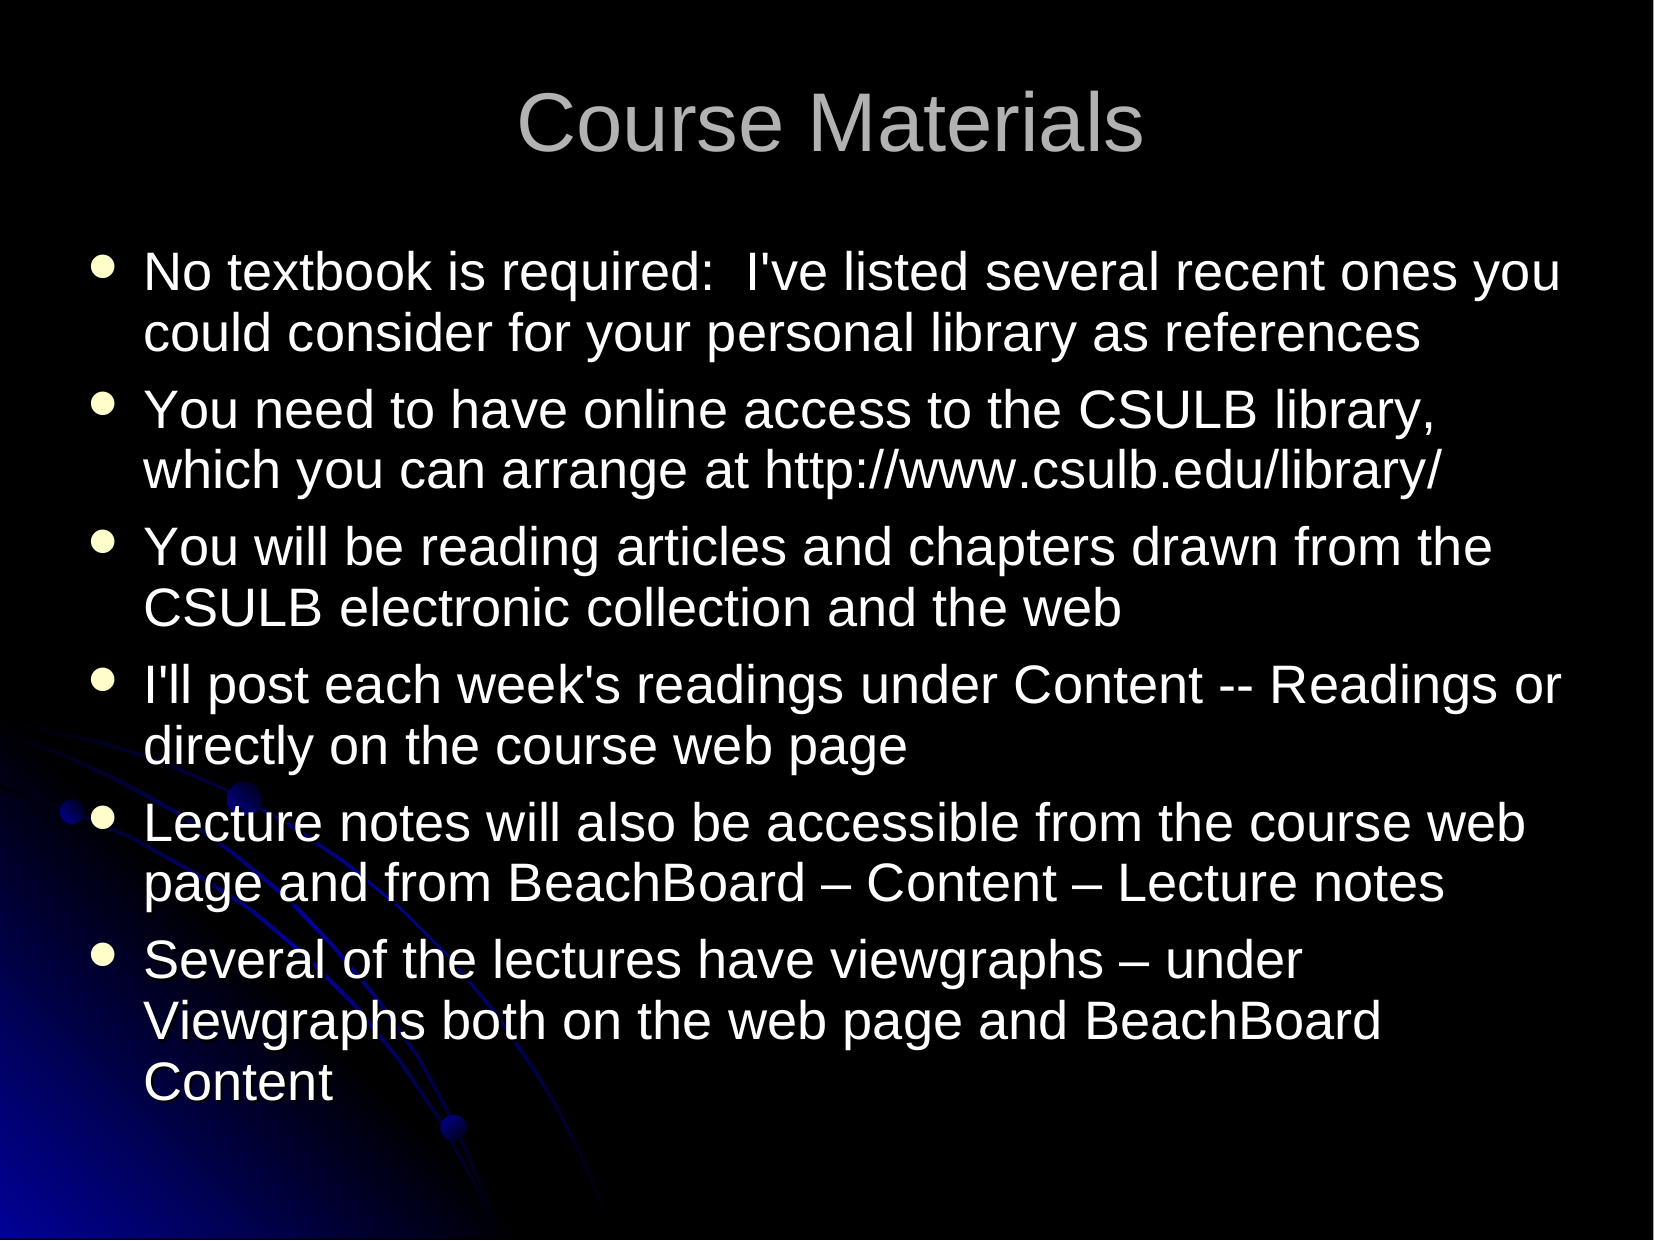

# Course Materials
No textbook is required: I've listed several recent ones you could consider for your personal library as references
You need to have online access to the CSULB library, which you can arrange at http://www.csulb.edu/library/
You will be reading articles and chapters drawn from the CSULB electronic collection and the web
I'll post each week's readings under Content -- Readings or directly on the course web page
Lecture notes will also be accessible from the course web page and from BeachBoard – Content – Lecture notes
Several of the lectures have viewgraphs – under Viewgraphs both on the web page and BeachBoard Content